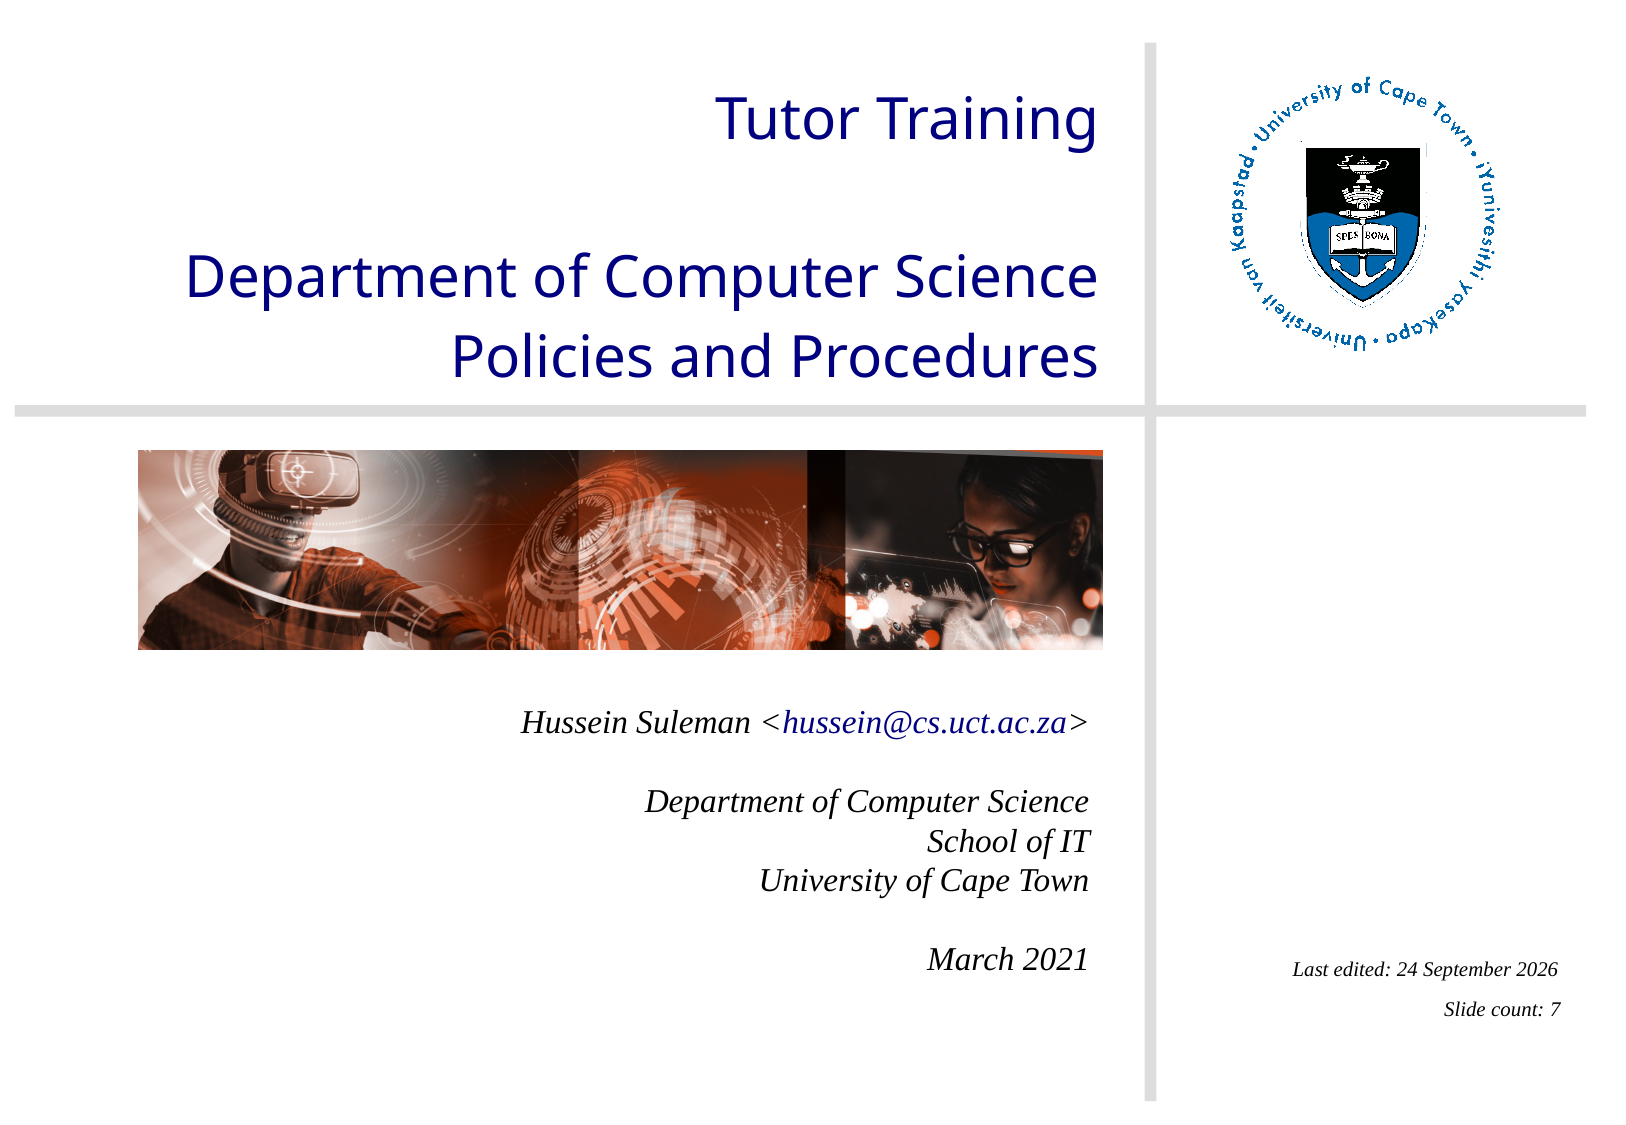

Tutor Training
Department of Computer Science
Policies and Procedures
# Hussein Suleman <hussein@cs.uct.ac.za>
Department of Computer Science
School of IT
University of Cape Town
March 2021
1